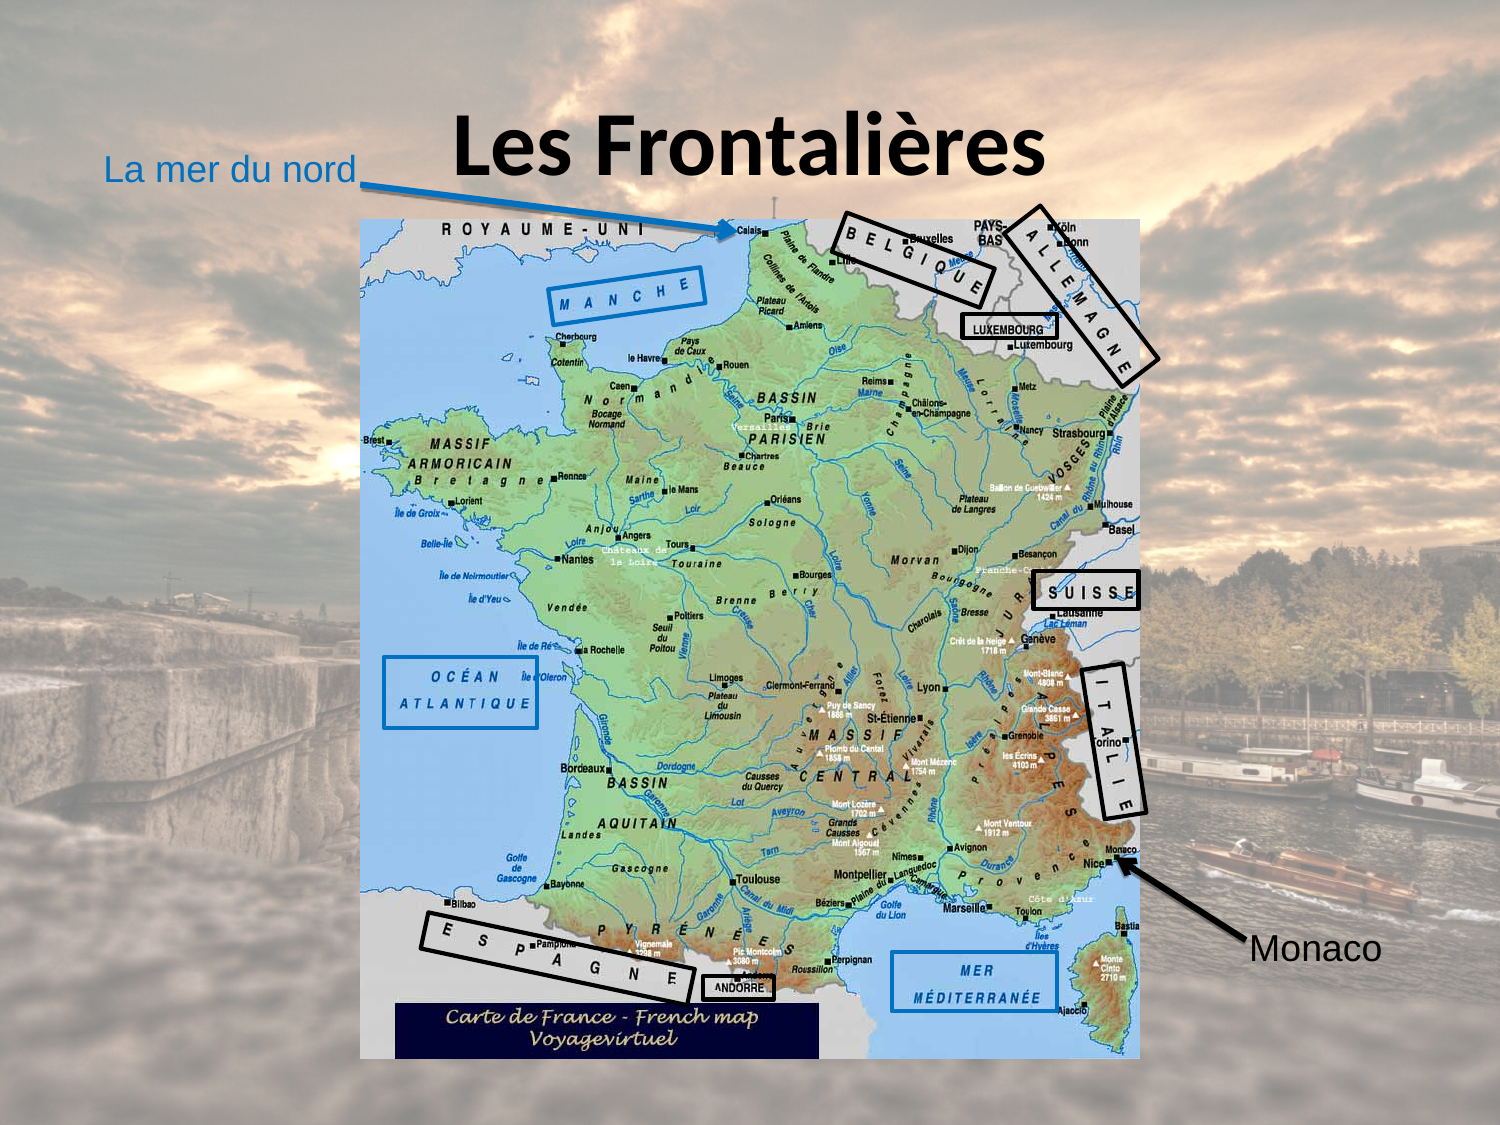

# Les Frontalières
La mer du nord
Monaco